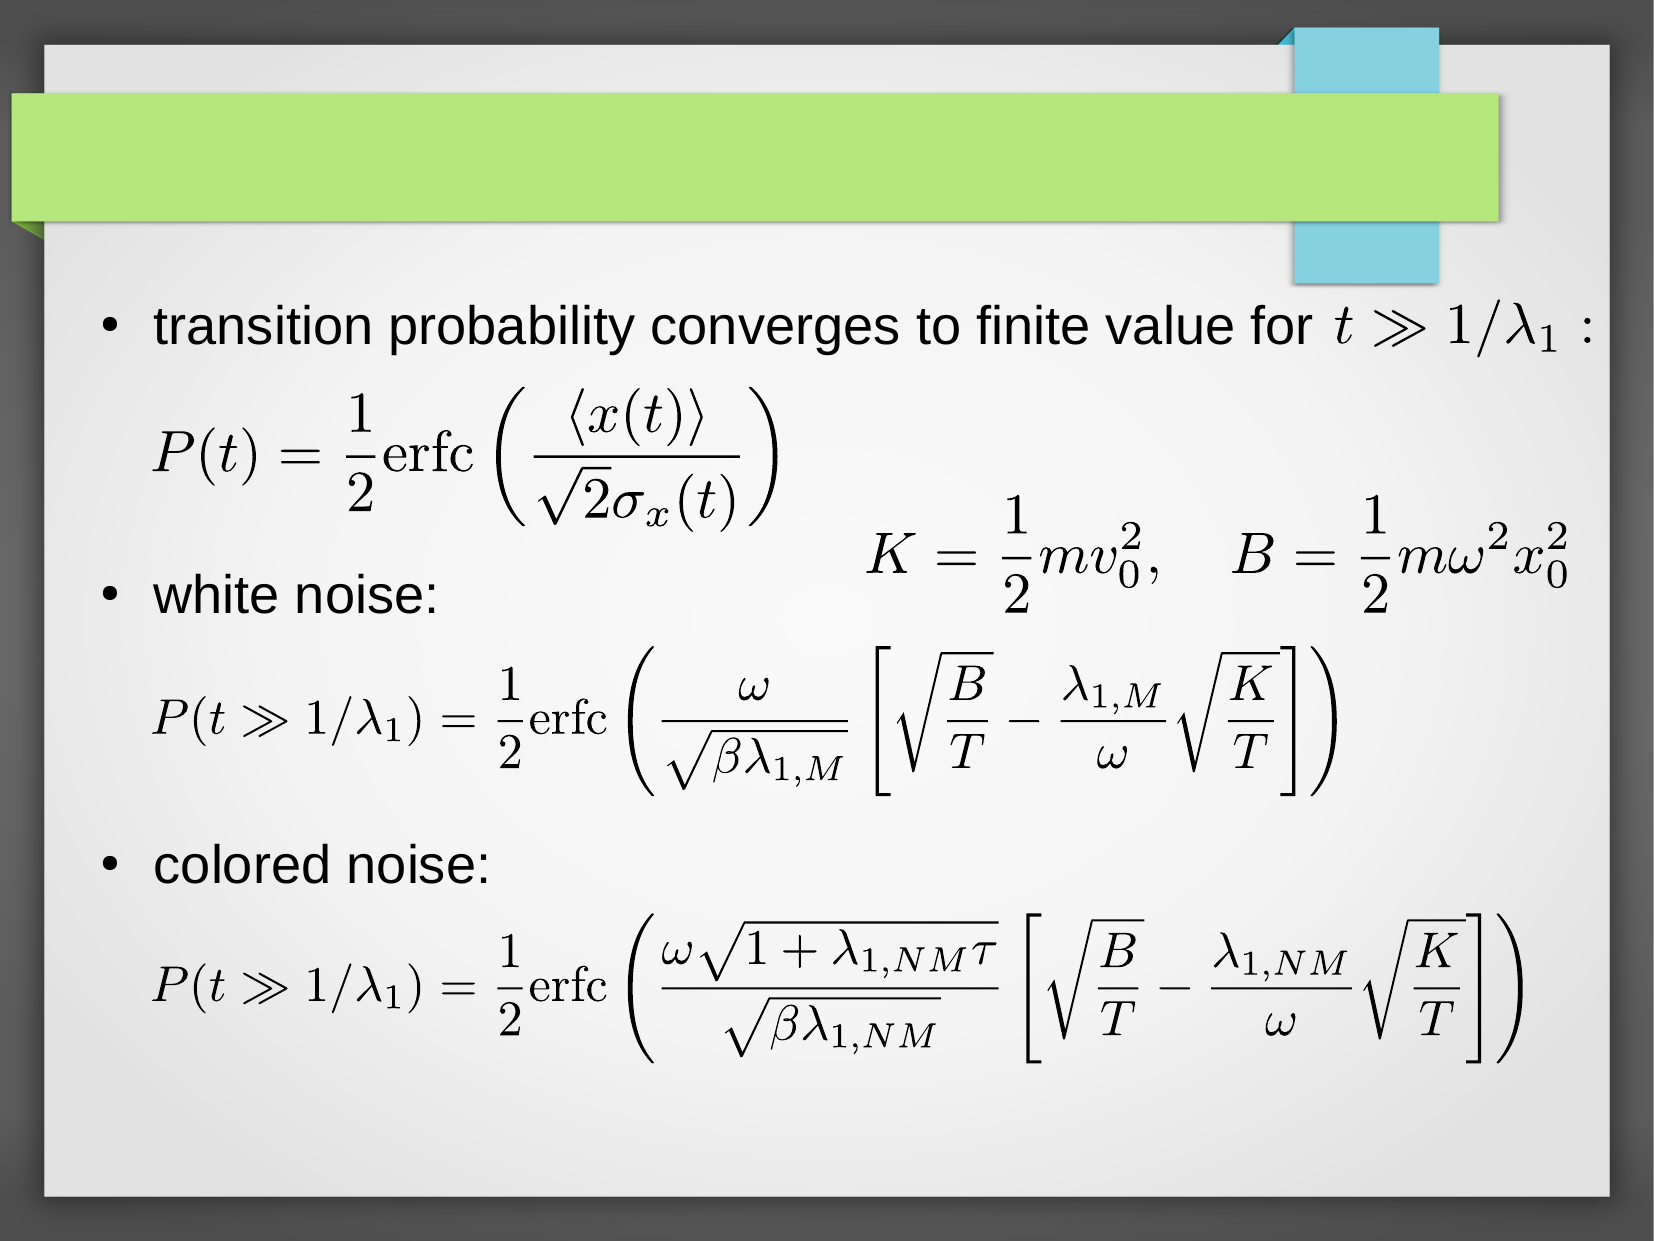

#
transition probability converges to finite value for
white noise:
colored noise: